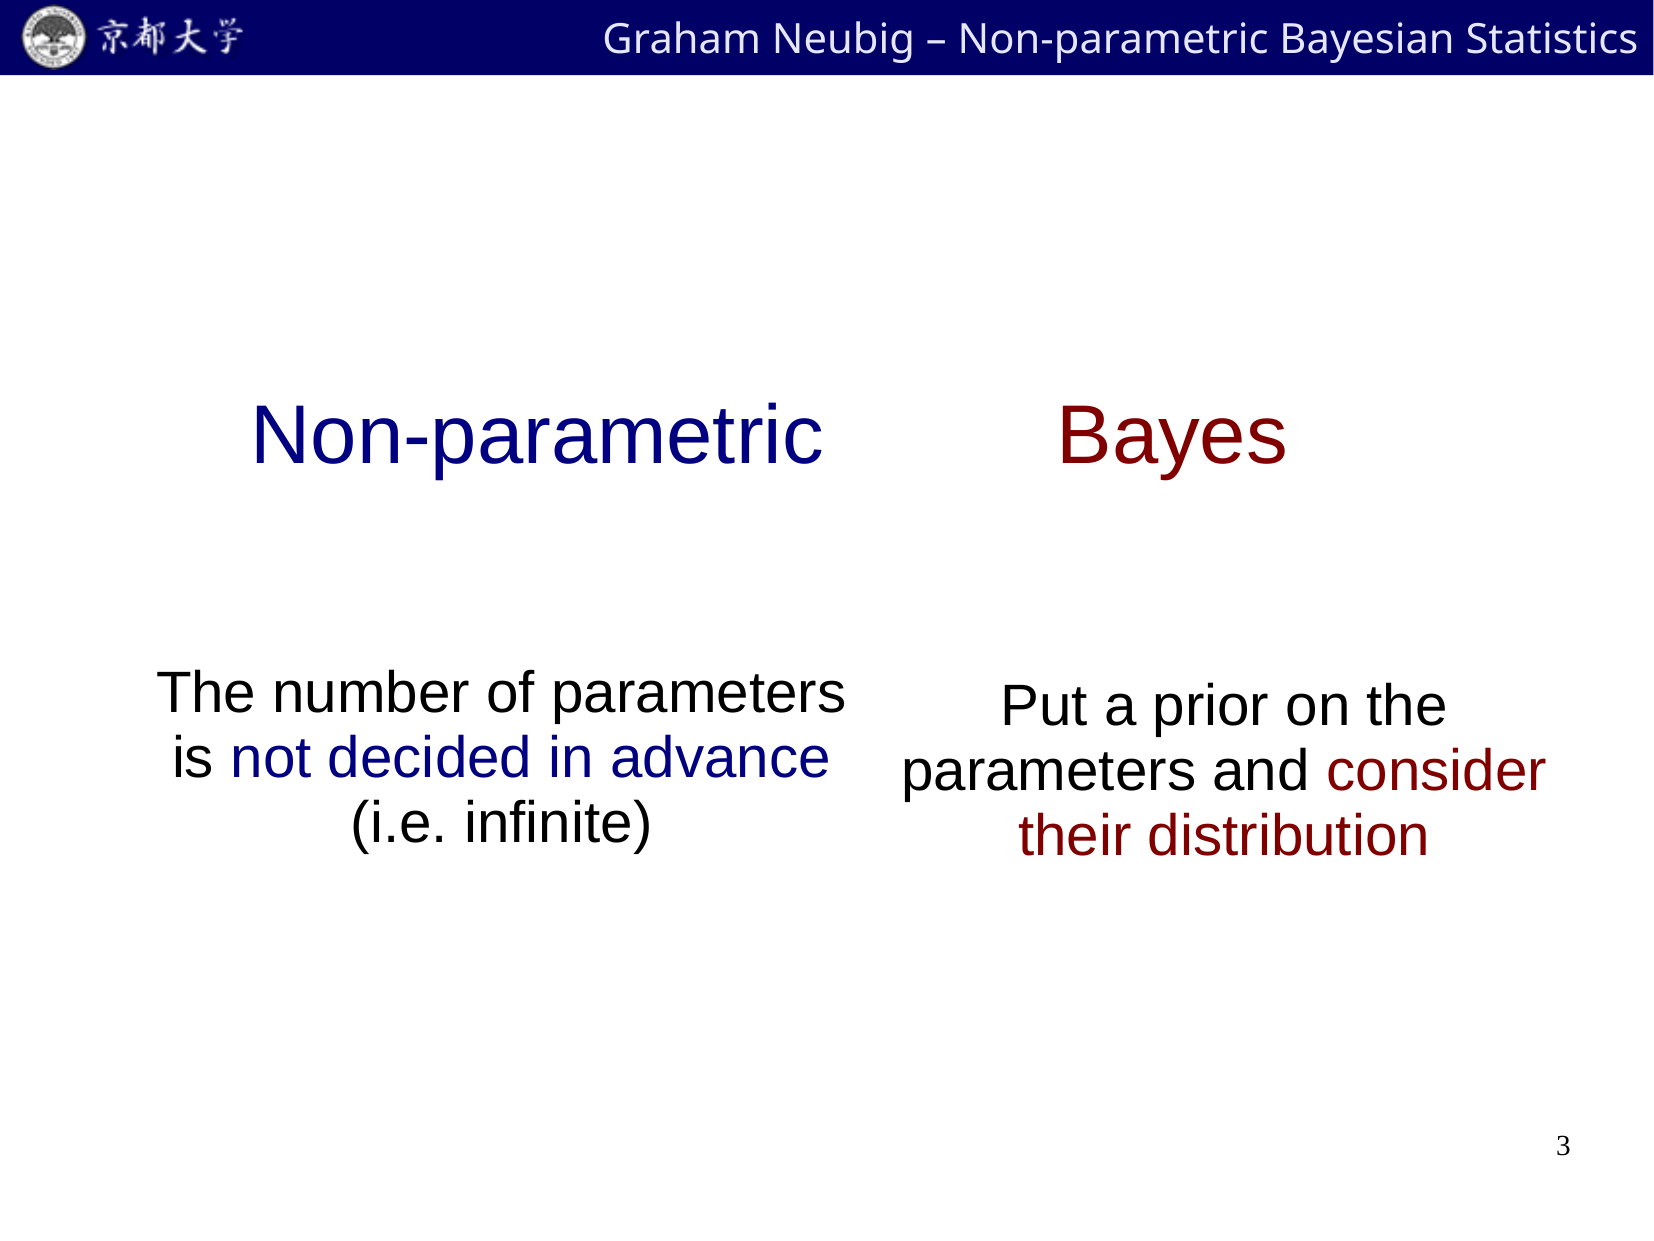

# Non-parametric Bayes
The number of parameters
is not decided in advance
(i.e. infinite)
Put a prior on the
parameters and consider
their distribution
3